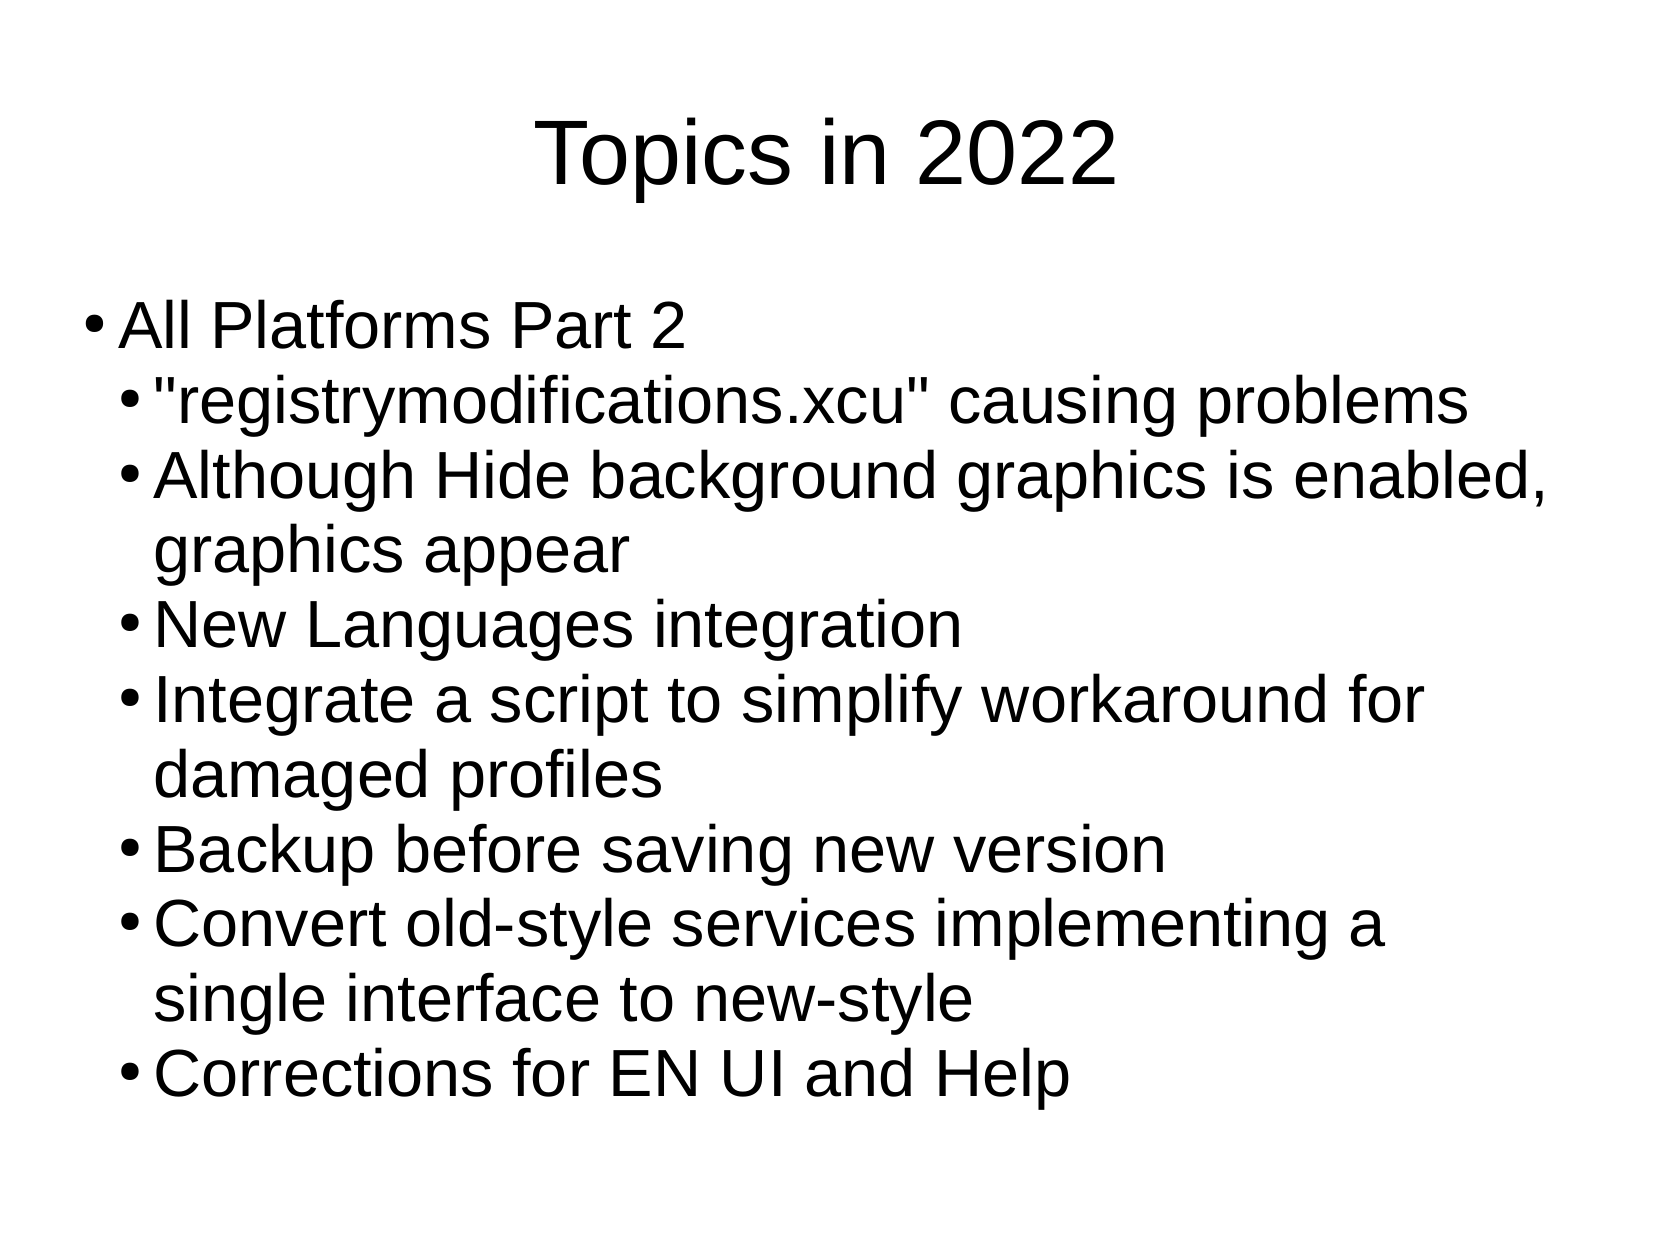

# Topics in 2022
All Platforms Part 2
"registrymodifications.xcu" causing problems
Although Hide background graphics is enabled, graphics appear
New Languages integration
Integrate a script to simplify workaround for damaged profiles
Backup before saving new version
Convert old-style services implementing a single interface to new-style
Corrections for EN UI and Help